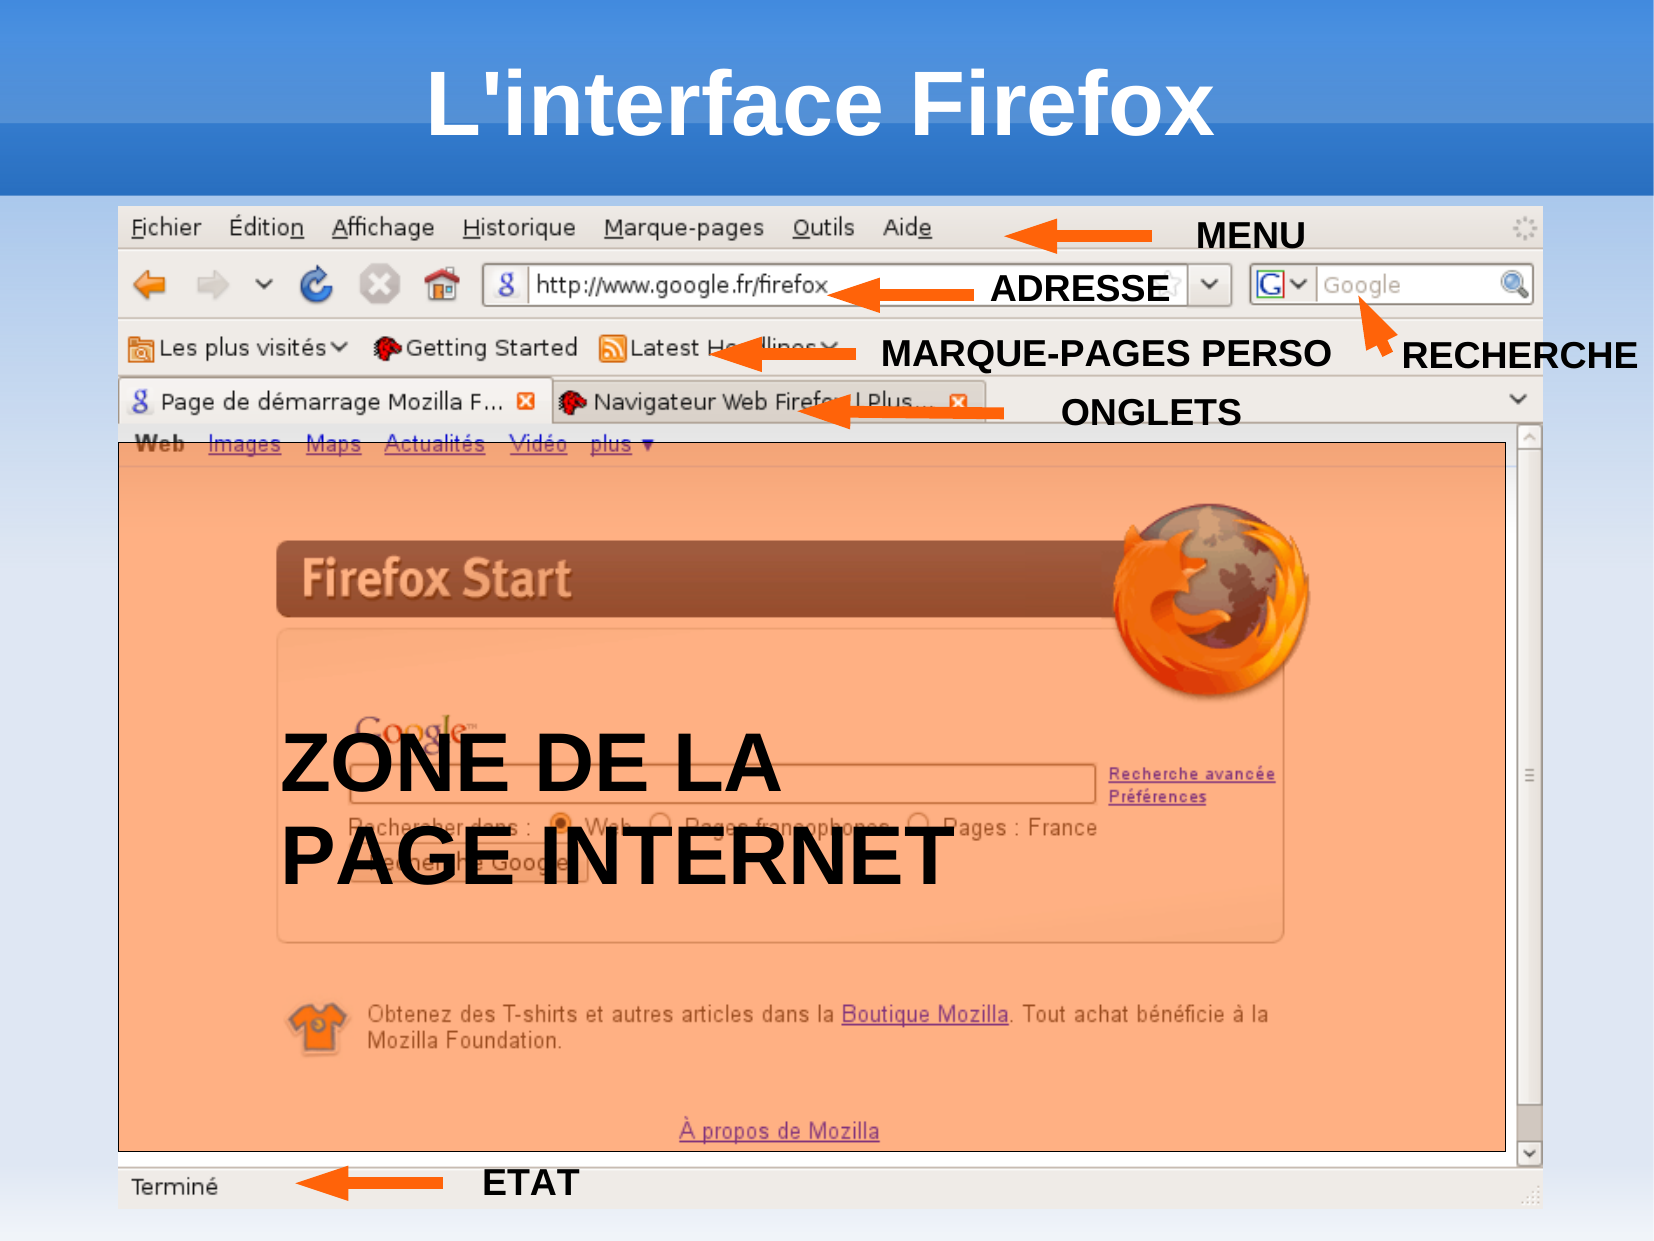

# L'interface Firefox
MENU
ADRESSE
MARQUE-PAGES PERSO
RECHERCHE
ONGLETS
ZONE DE LA
PAGE INTERNET
ETAT